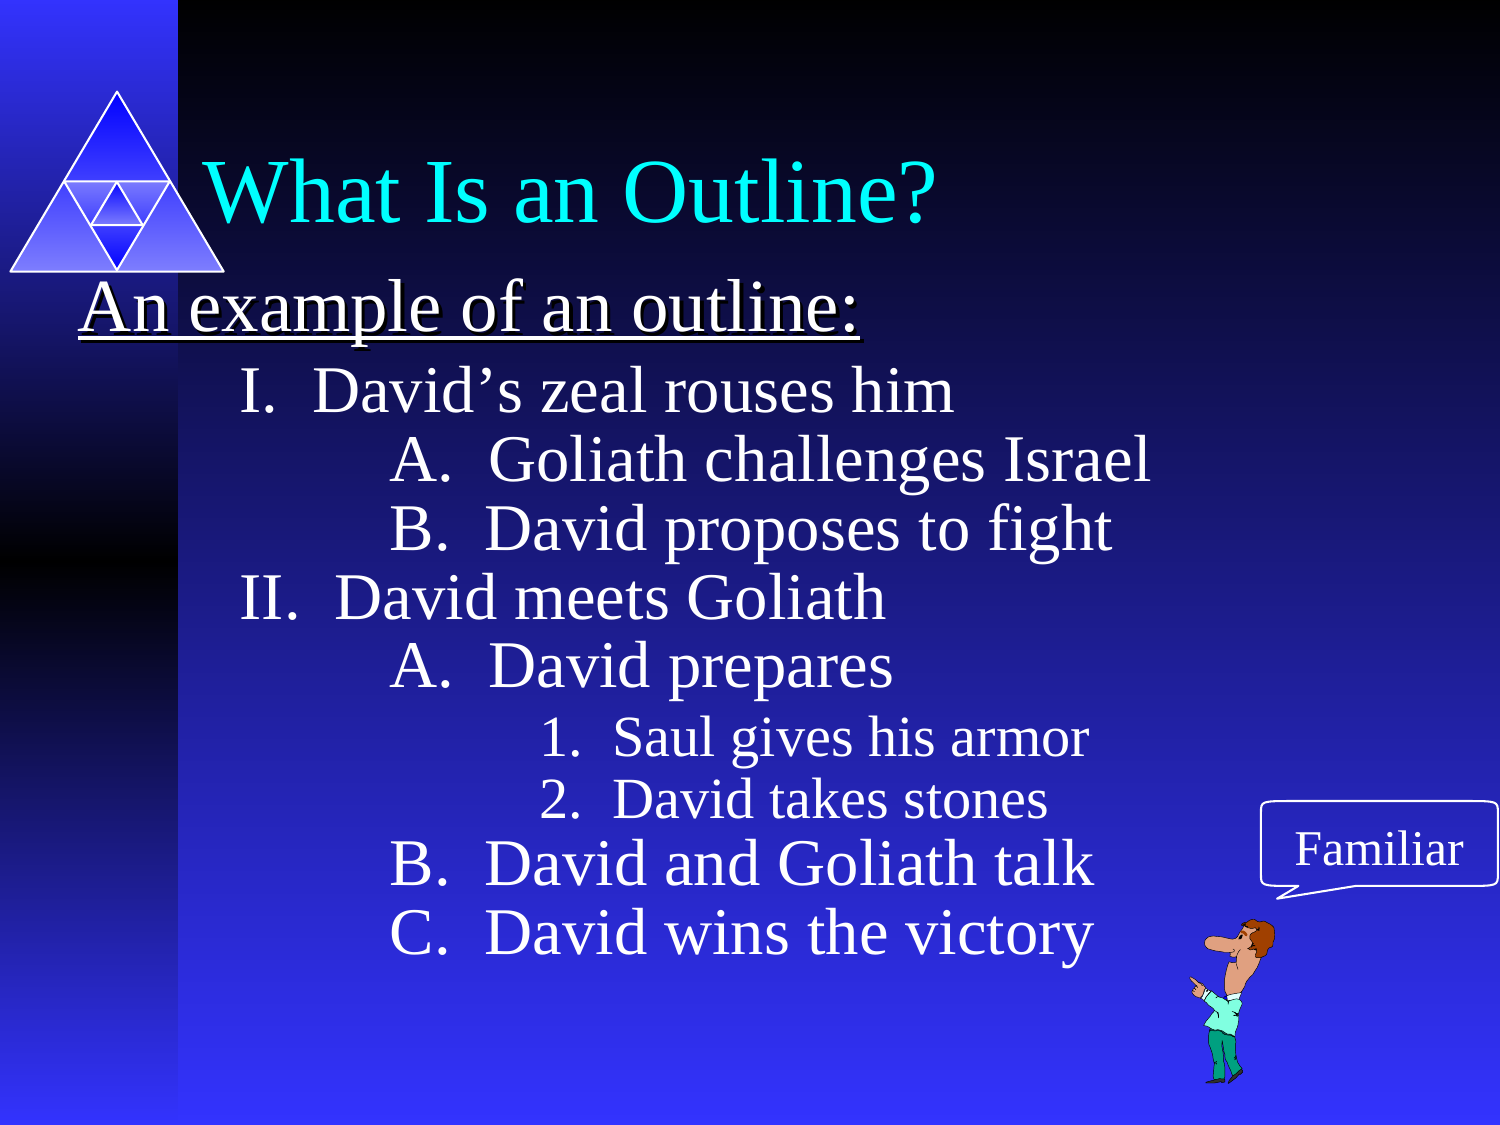

# What Is an Outline?
An example of an outline:
I. David’s zeal rouses him
	A. Goliath challenges Israel
	B. David proposes to fight
II. David meets Goliath
	A. David prepares
		1. Saul gives his armor
		2. David takes stones
	B. David and Goliath talk
	C. David wins the victory
Familiar